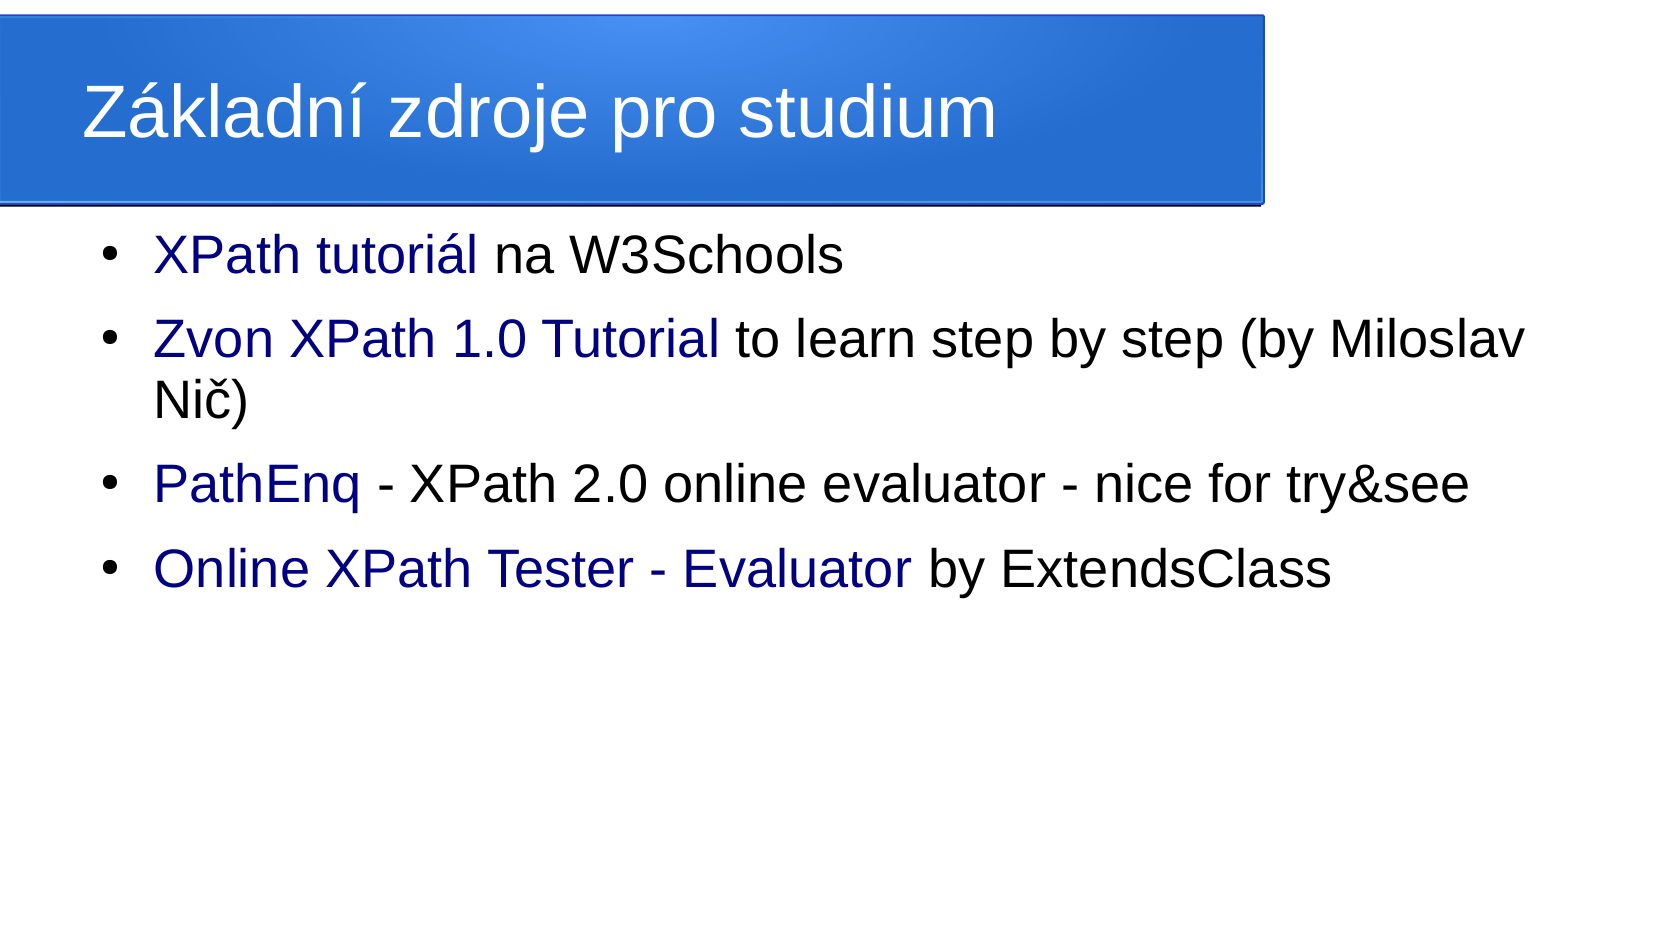

# Základní zdroje pro studium
XPath tutoriál na W3Schools
Zvon XPath 1.0 Tutorial to learn step by step (by Miloslav Nič)
PathEnq - XPath 2.0 online evaluator - nice for try&see
Online XPath Tester - Evaluator by ExtendsClass